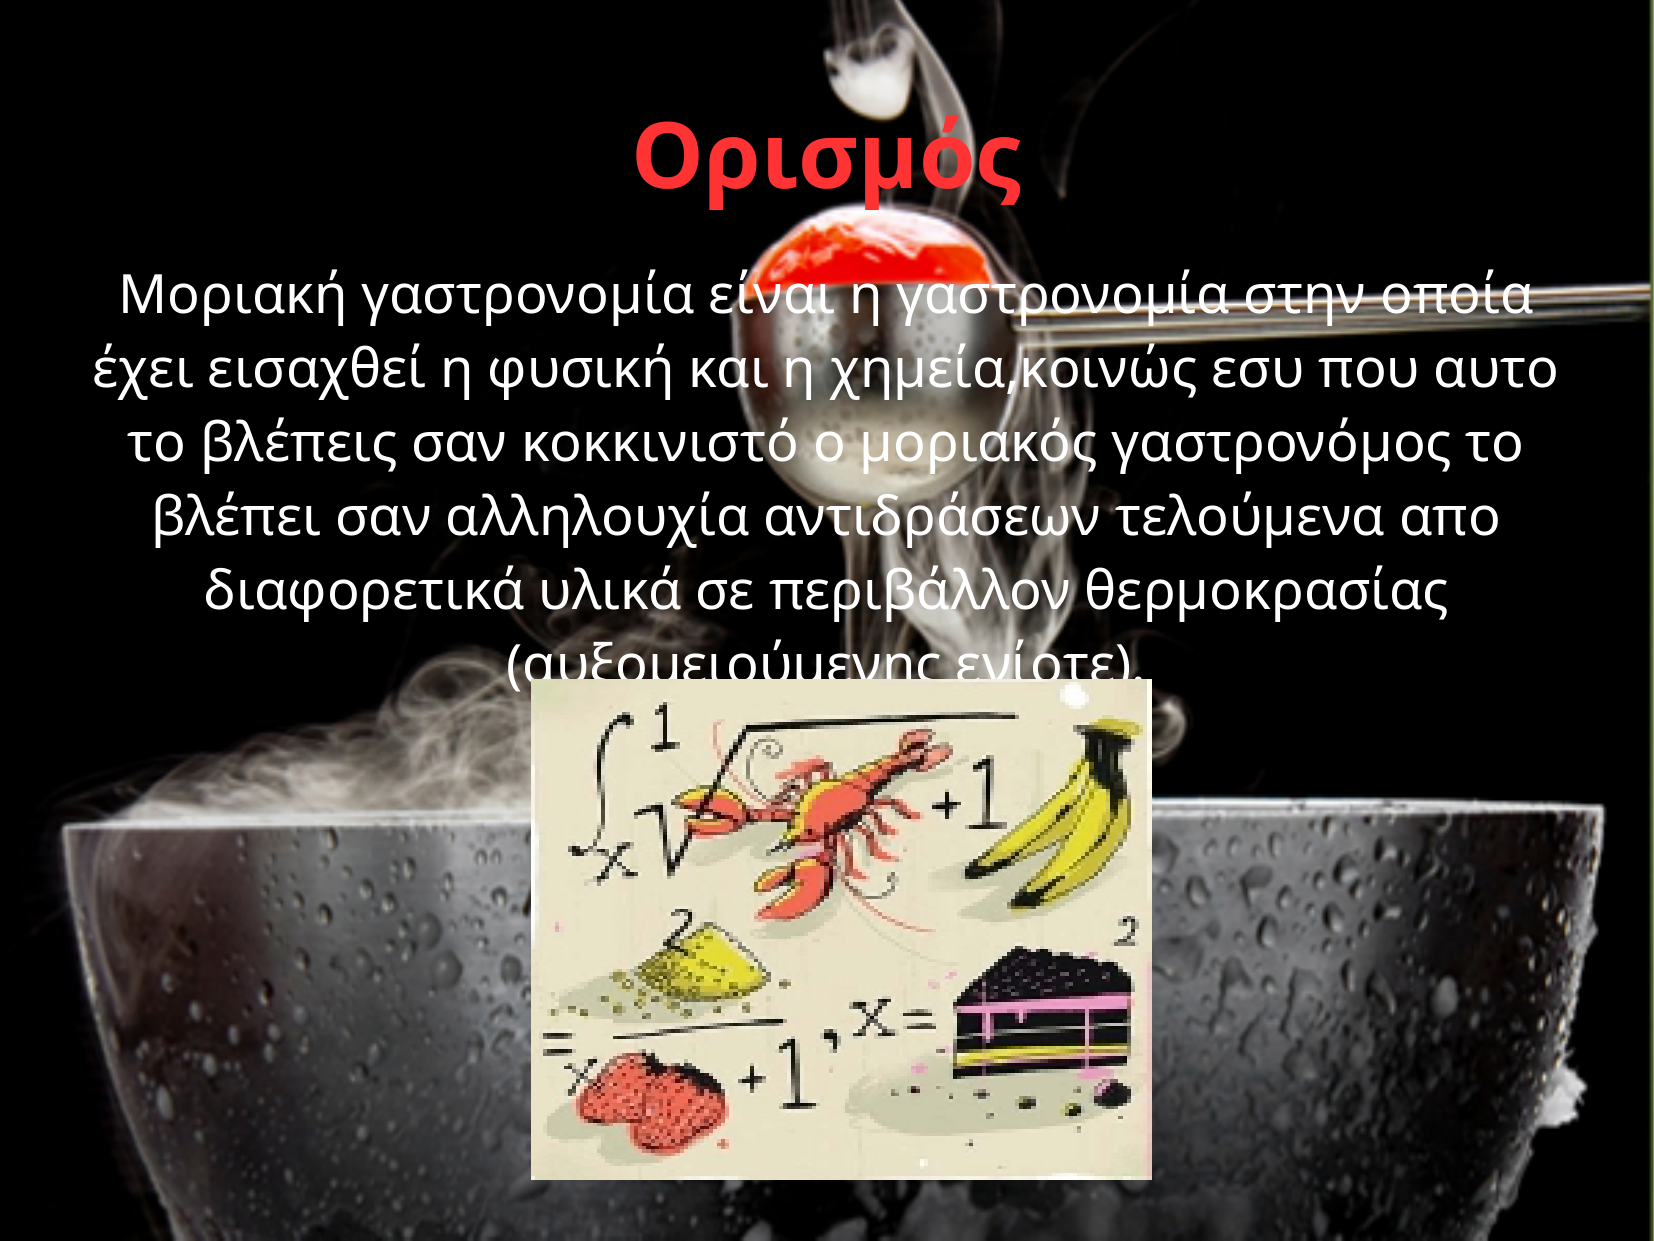

# Ορισμός
Μοριακή γαστρονομία είναι η γαστρονομία στην οποία έχει εισαχθεί η φυσική και η χημεία,κοινώς εσυ που αυτο το βλέπεις σαν κοκκινιστό ο μοριακός γαστρονόμος το βλέπει σαν αλληλουχία αντιδράσεων τελούμενα απο διαφορετικά υλικά σε περιβάλλον θερμοκρασίας (αυξομειούμενης ενίοτε).